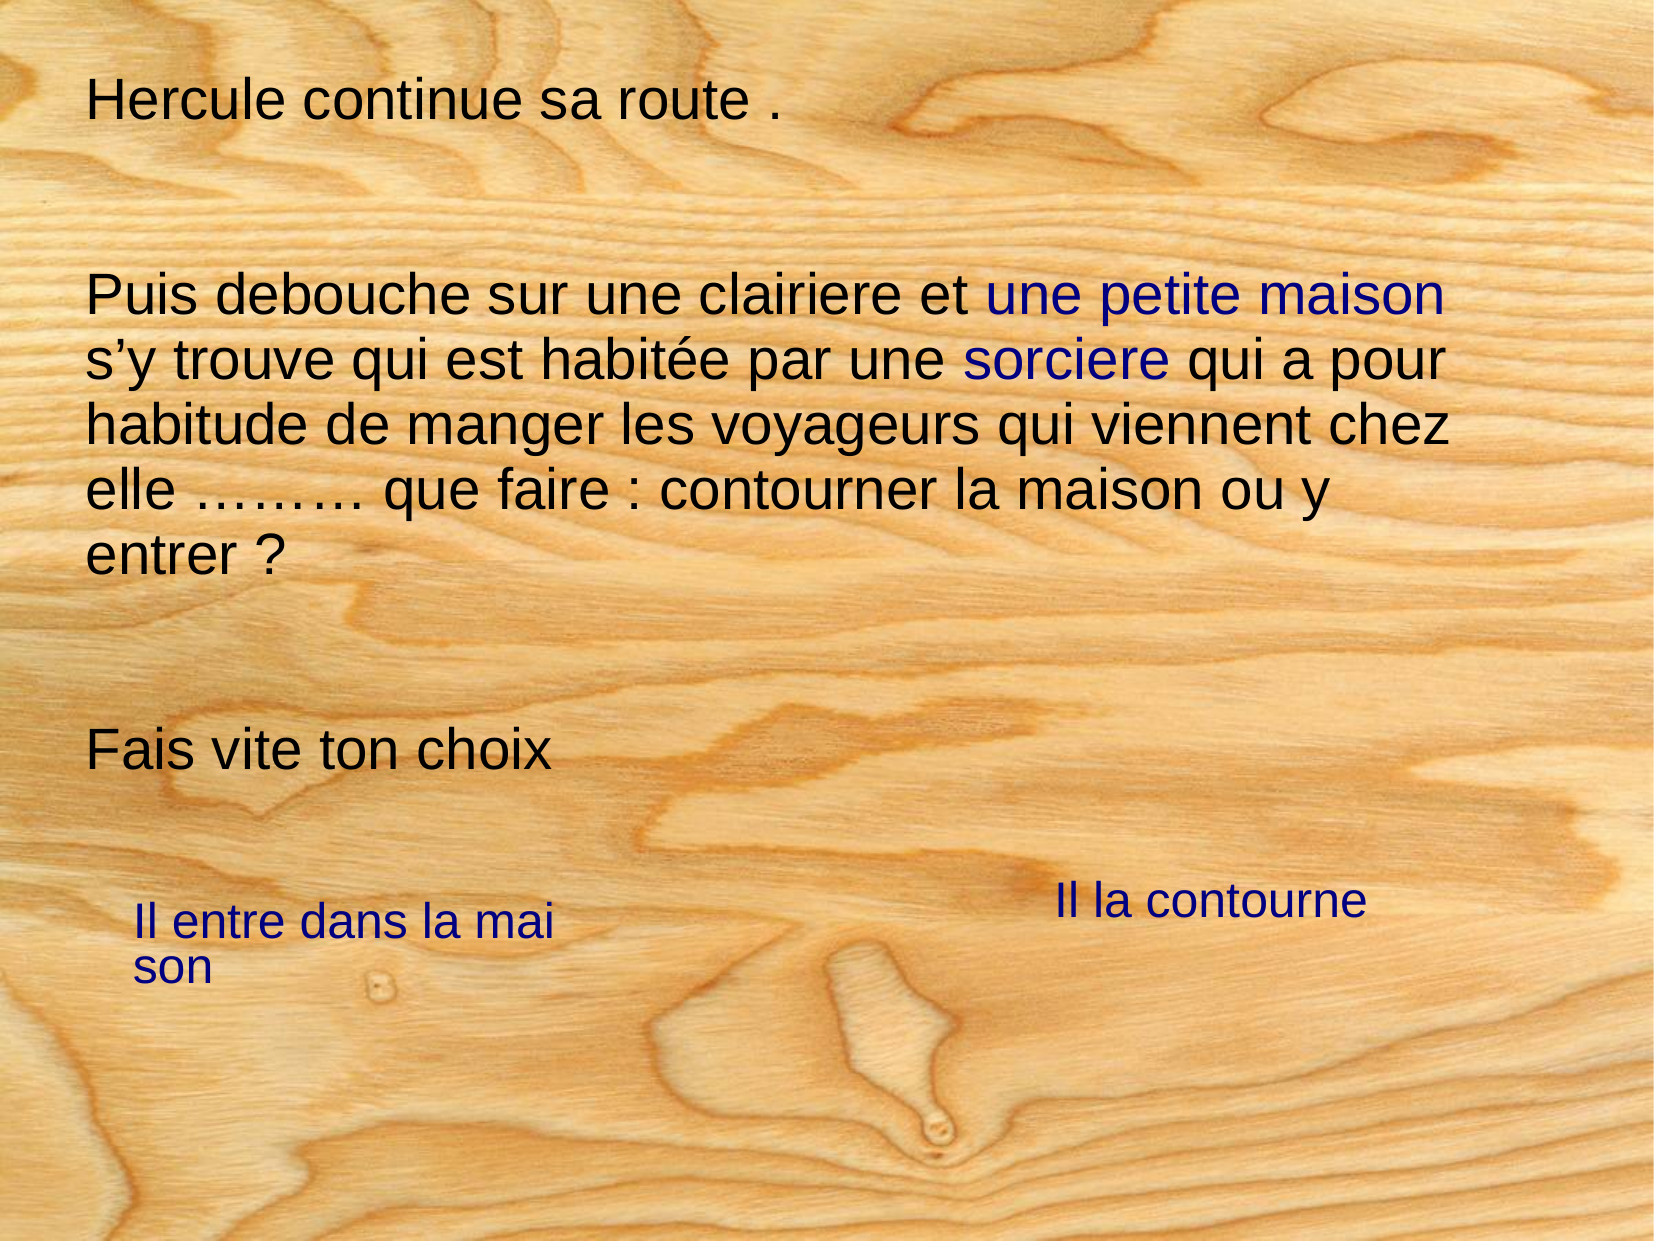

Hercule continue sa route .
Puis debouche sur une clairiere et une petite maison s’y trouve qui est habitée par une sorciere qui a pour habitude de manger les voyageurs qui viennent chez elle ……… que faire : contourner la maison ou y entrer ?
Fais vite ton choix
Il la contourne
Il entre dans la maison